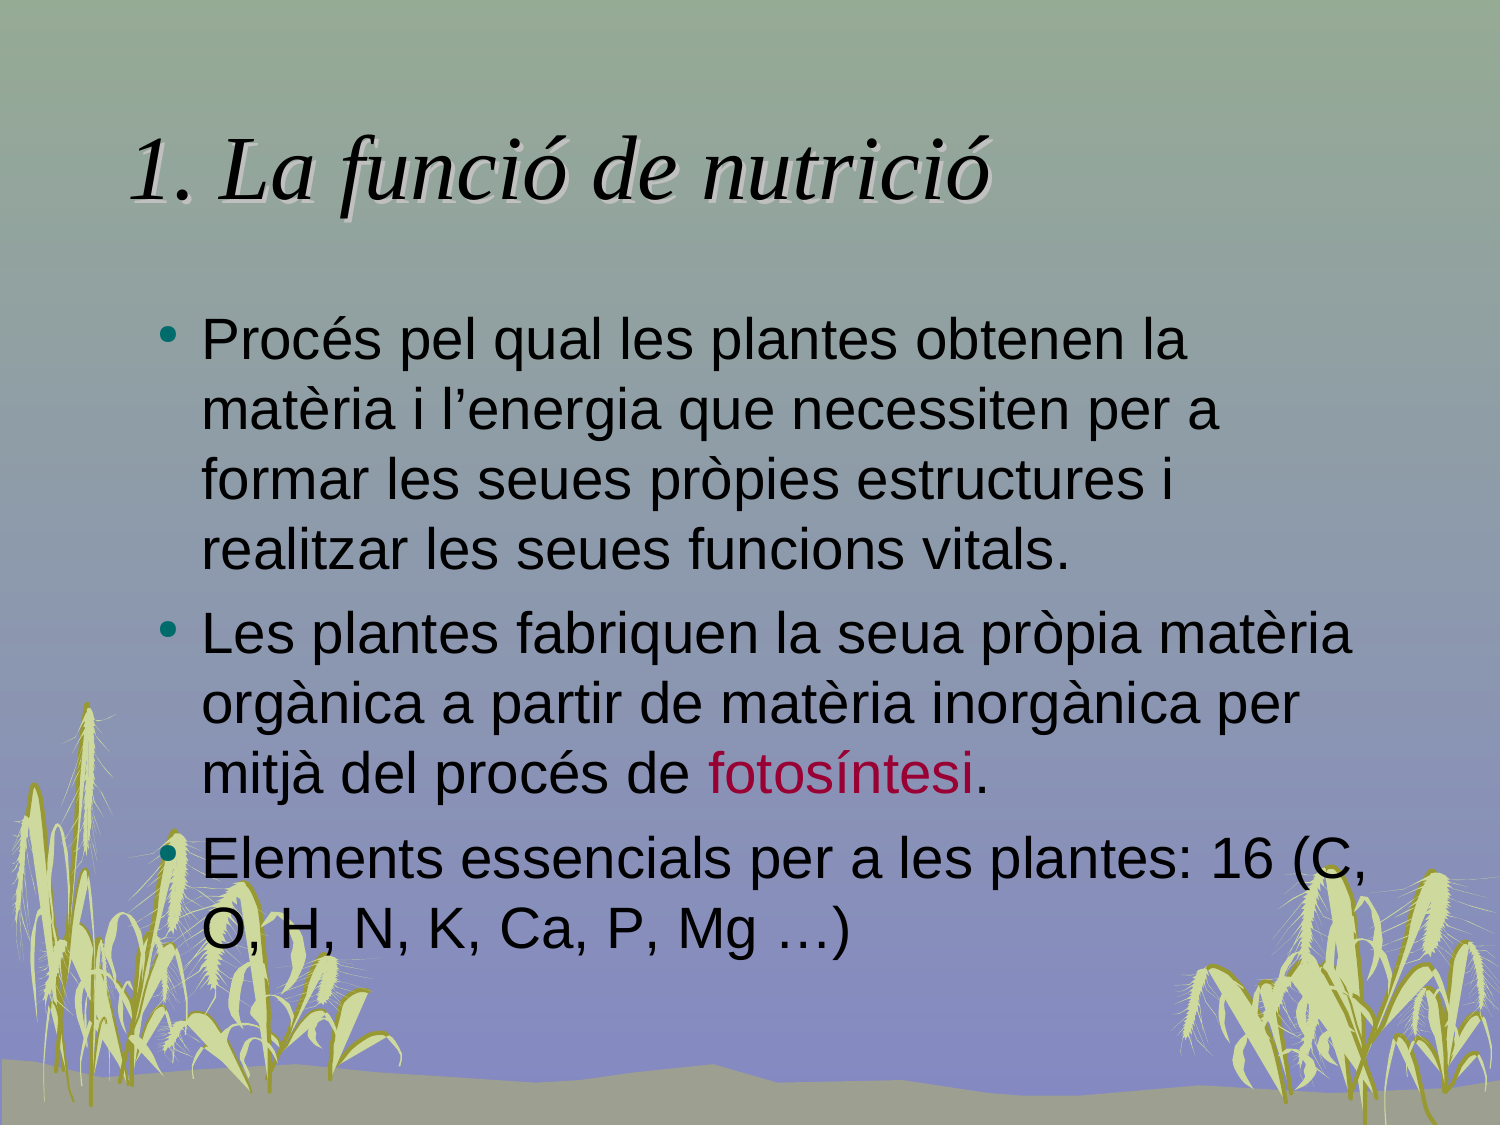

# 1. La funció de nutrició
Procés pel qual les plantes obtenen la matèria i l’energia que necessiten per a formar les seues pròpies estructures i realitzar les seues funcions vitals.
Les plantes fabriquen la seua pròpia matèria orgànica a partir de matèria inorgànica per mitjà del procés de fotosíntesi.
Elements essencials per a les plantes: 16 (C, O, H, N, K, Ca, P, Mg …)